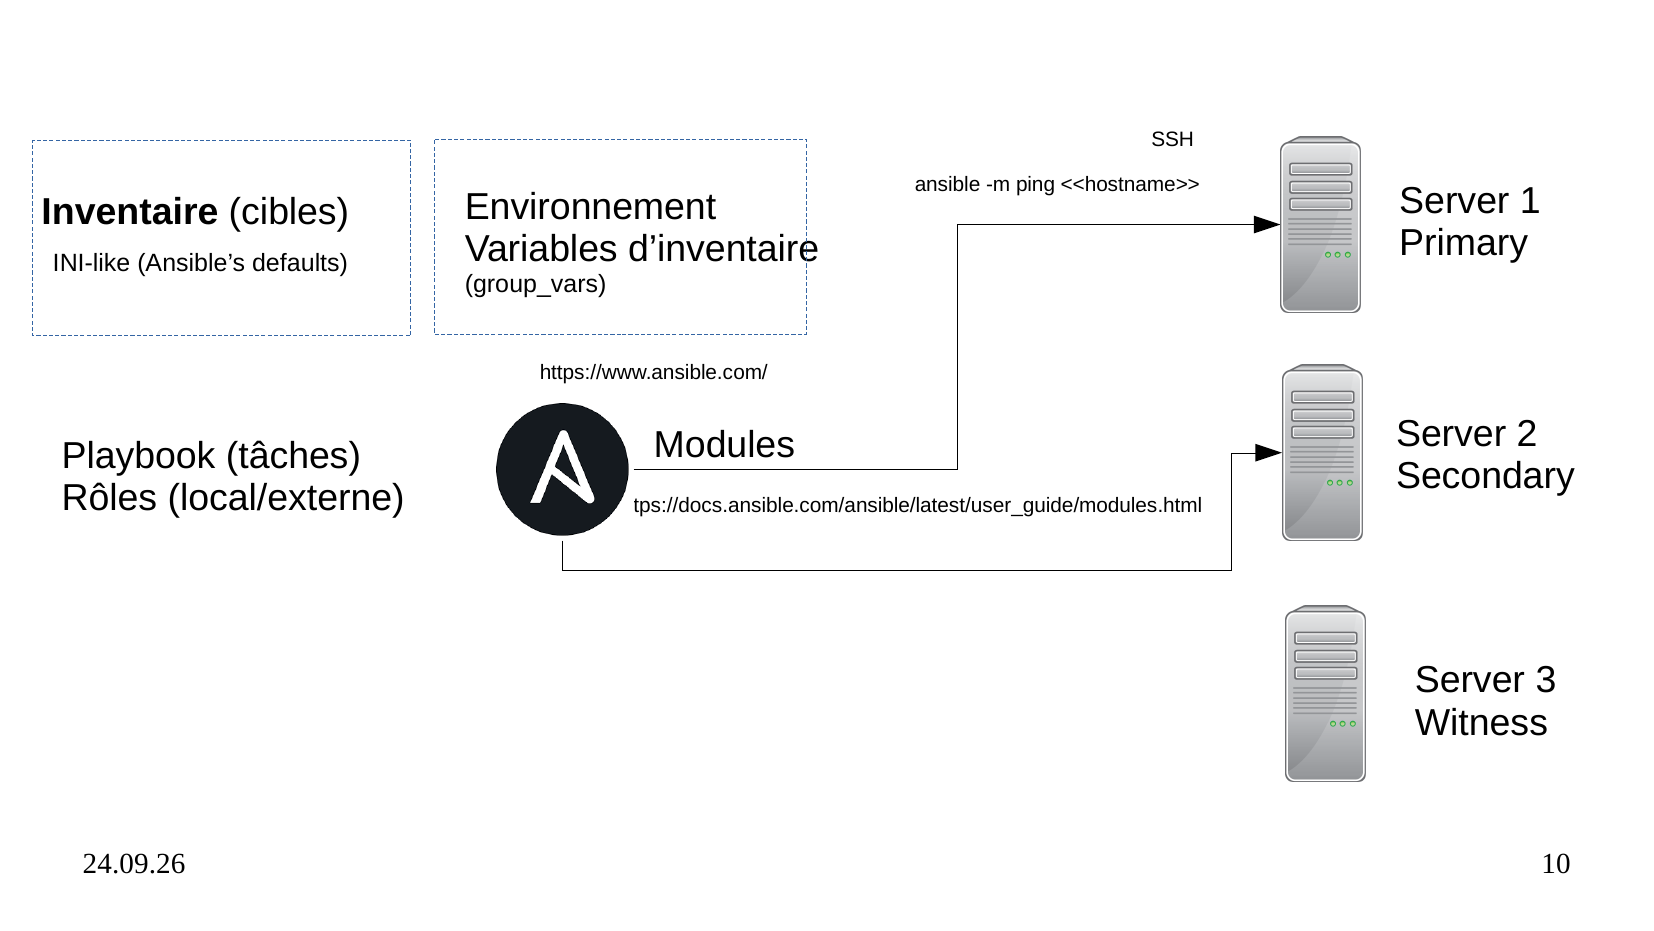

SSH
ansible -m ping <<hostname>>
Server 1 Primary
Environnement
Variables d’inventaire
(group_vars)
Inventaire (cibles)
INI-like (Ansible’s defaults)
https://www.ansible.com/
Server 2
Secondary
Modules
Playbook (tâches)
Rôles (local/externe)
https://docs.ansible.com/ansible/latest/user_guide/modules.html
Server 3
Witness
10